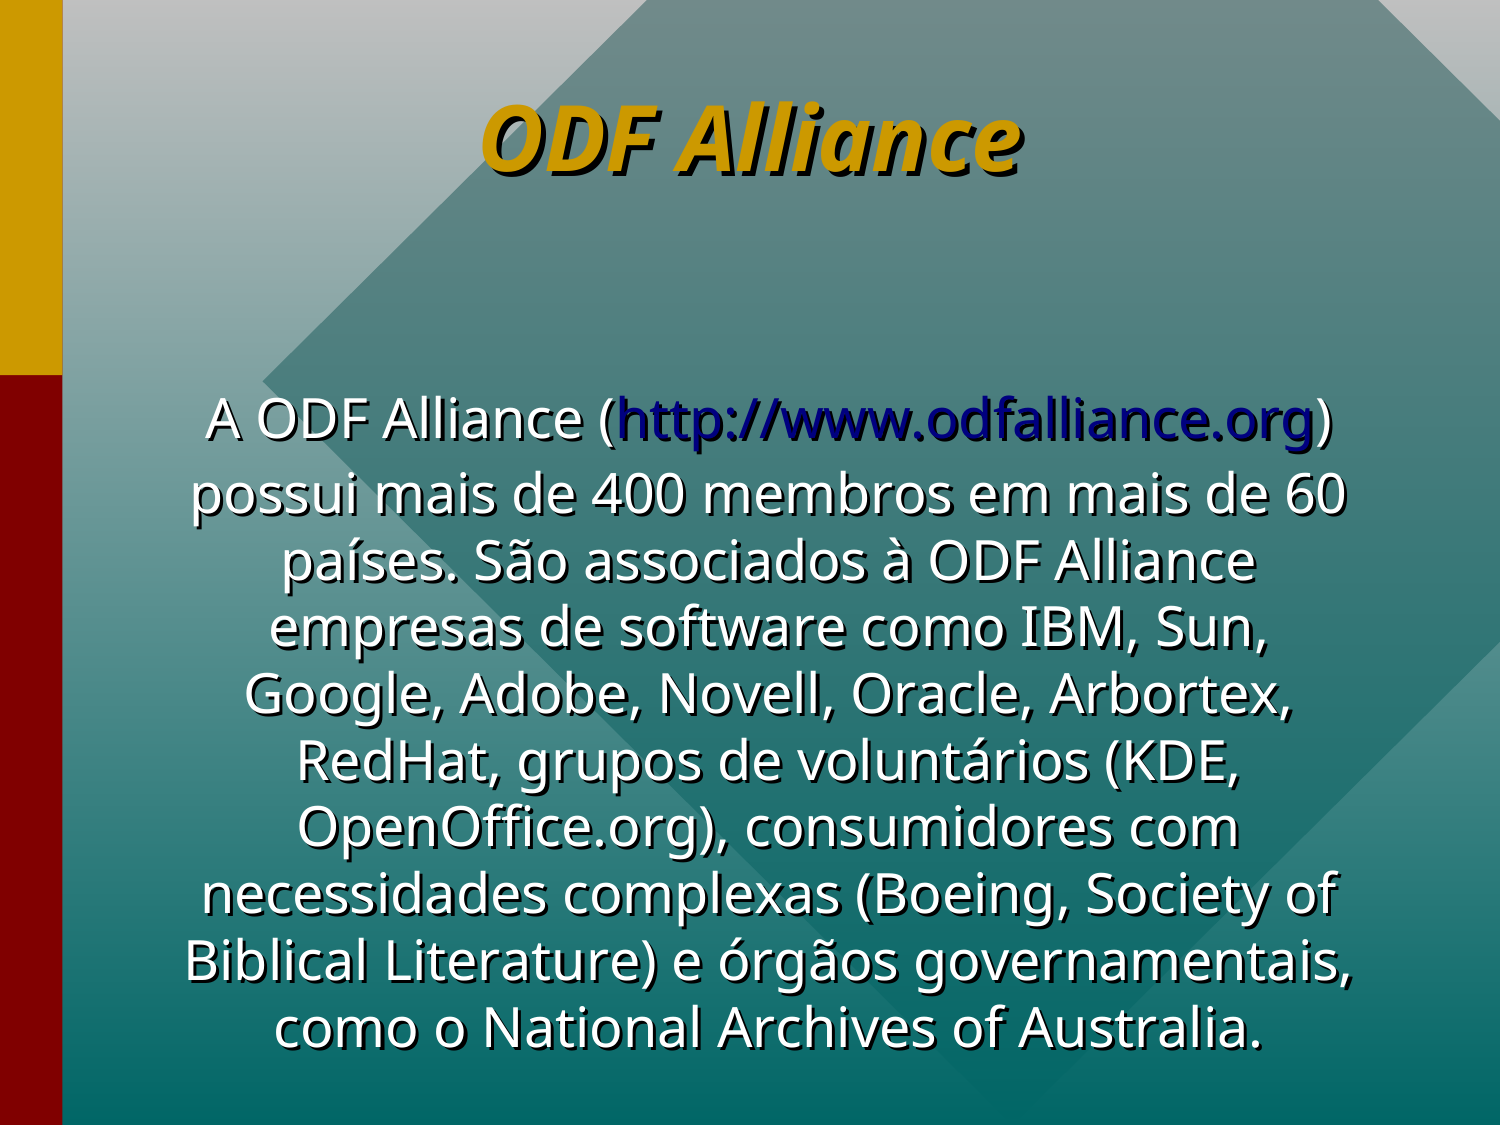

# ODF Alliance
A ODF Alliance (http://www.odfalliance.org) possui mais de 400 membros em mais de 60 países. São associados à ODF Alliance empresas de software como IBM, Sun, Google, Adobe, Novell, Oracle, Arbortex, RedHat, grupos de voluntários (KDE, OpenOffice.org), consumidores com necessidades complexas (Boeing, Society of Biblical Literature) e órgãos governamentais, como o National Archives of Australia.